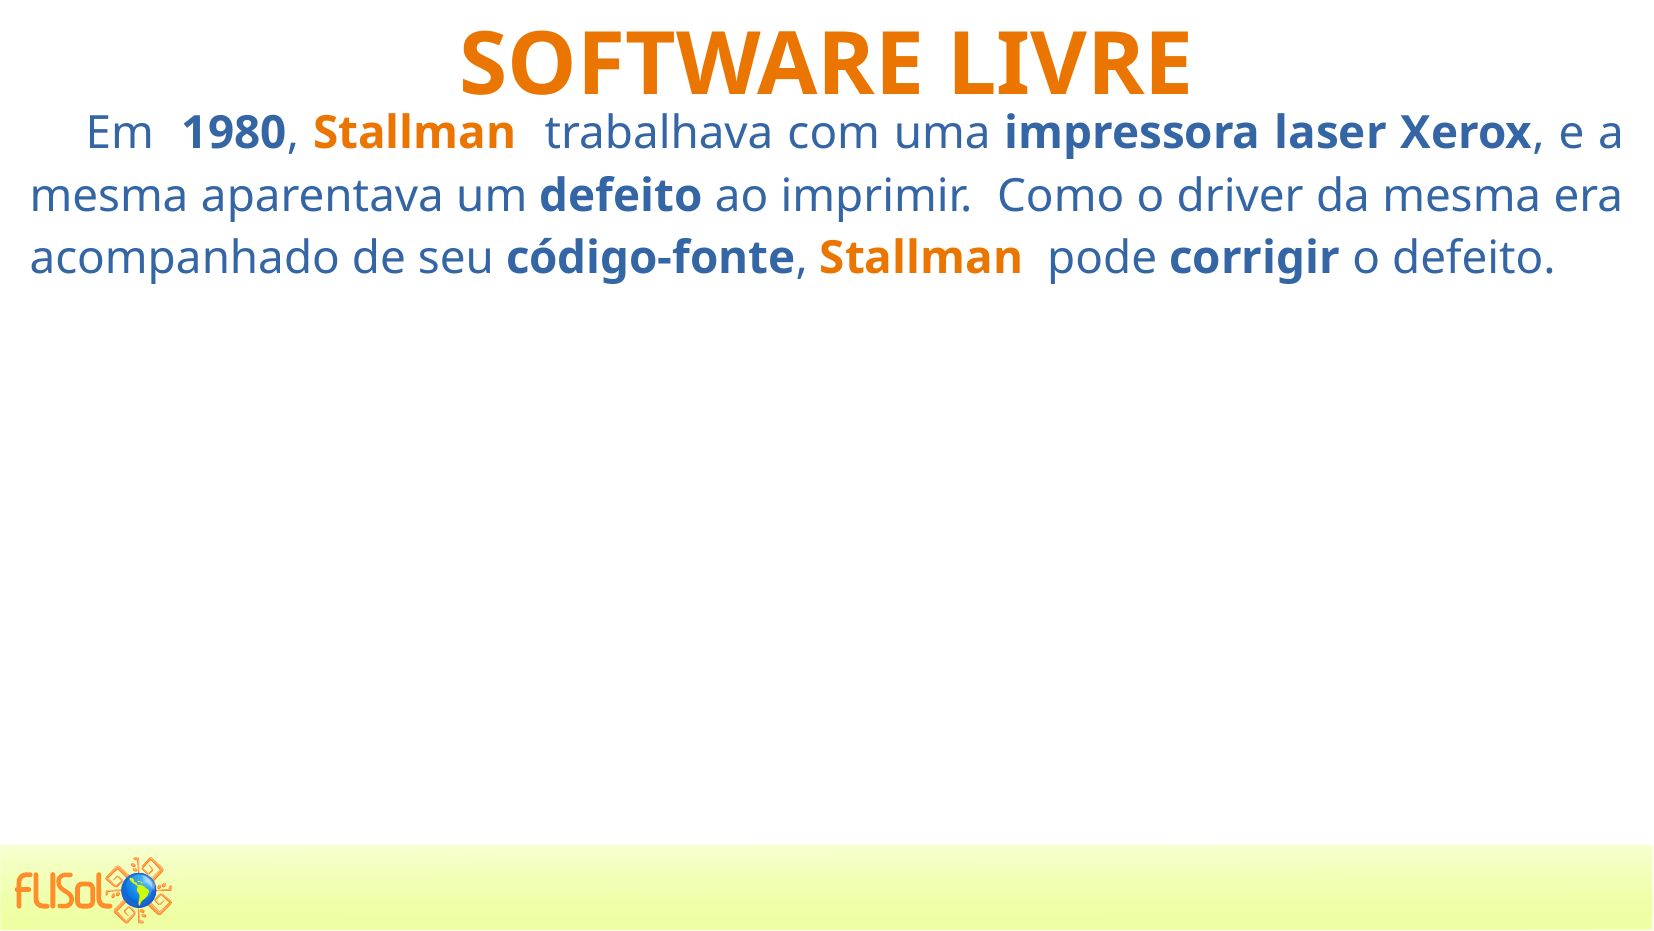

SOFTWARE LIVRE
 Em 1980, Stallman trabalhava com uma impressora laser Xerox, e a mesma aparentava um defeito ao imprimir. Como o driver da mesma era acompanhado de seu código-fonte, Stallman pode corrigir o defeito.